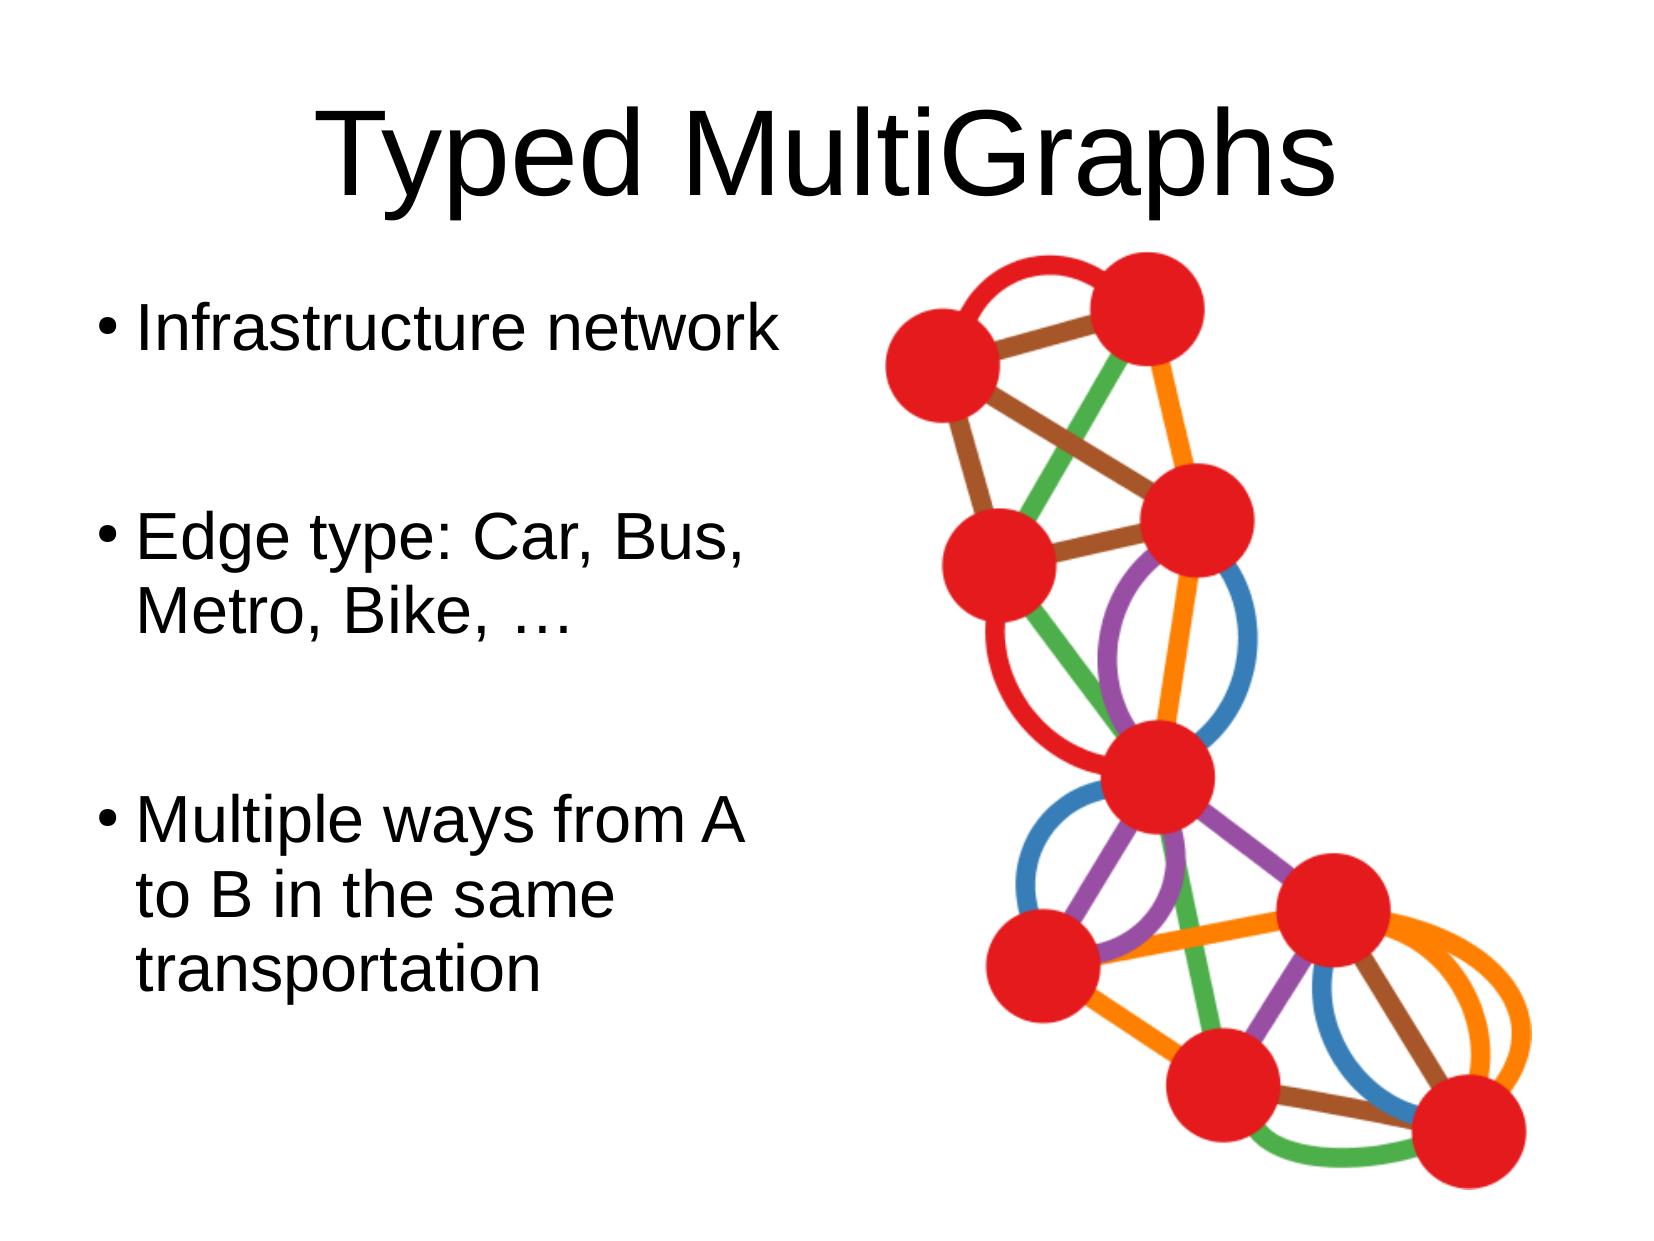

# Typed MultiGraphs
Infrastructure network
Edge type: Car, Bus, Metro, Bike, …
Multiple ways from A to B in the same transportation